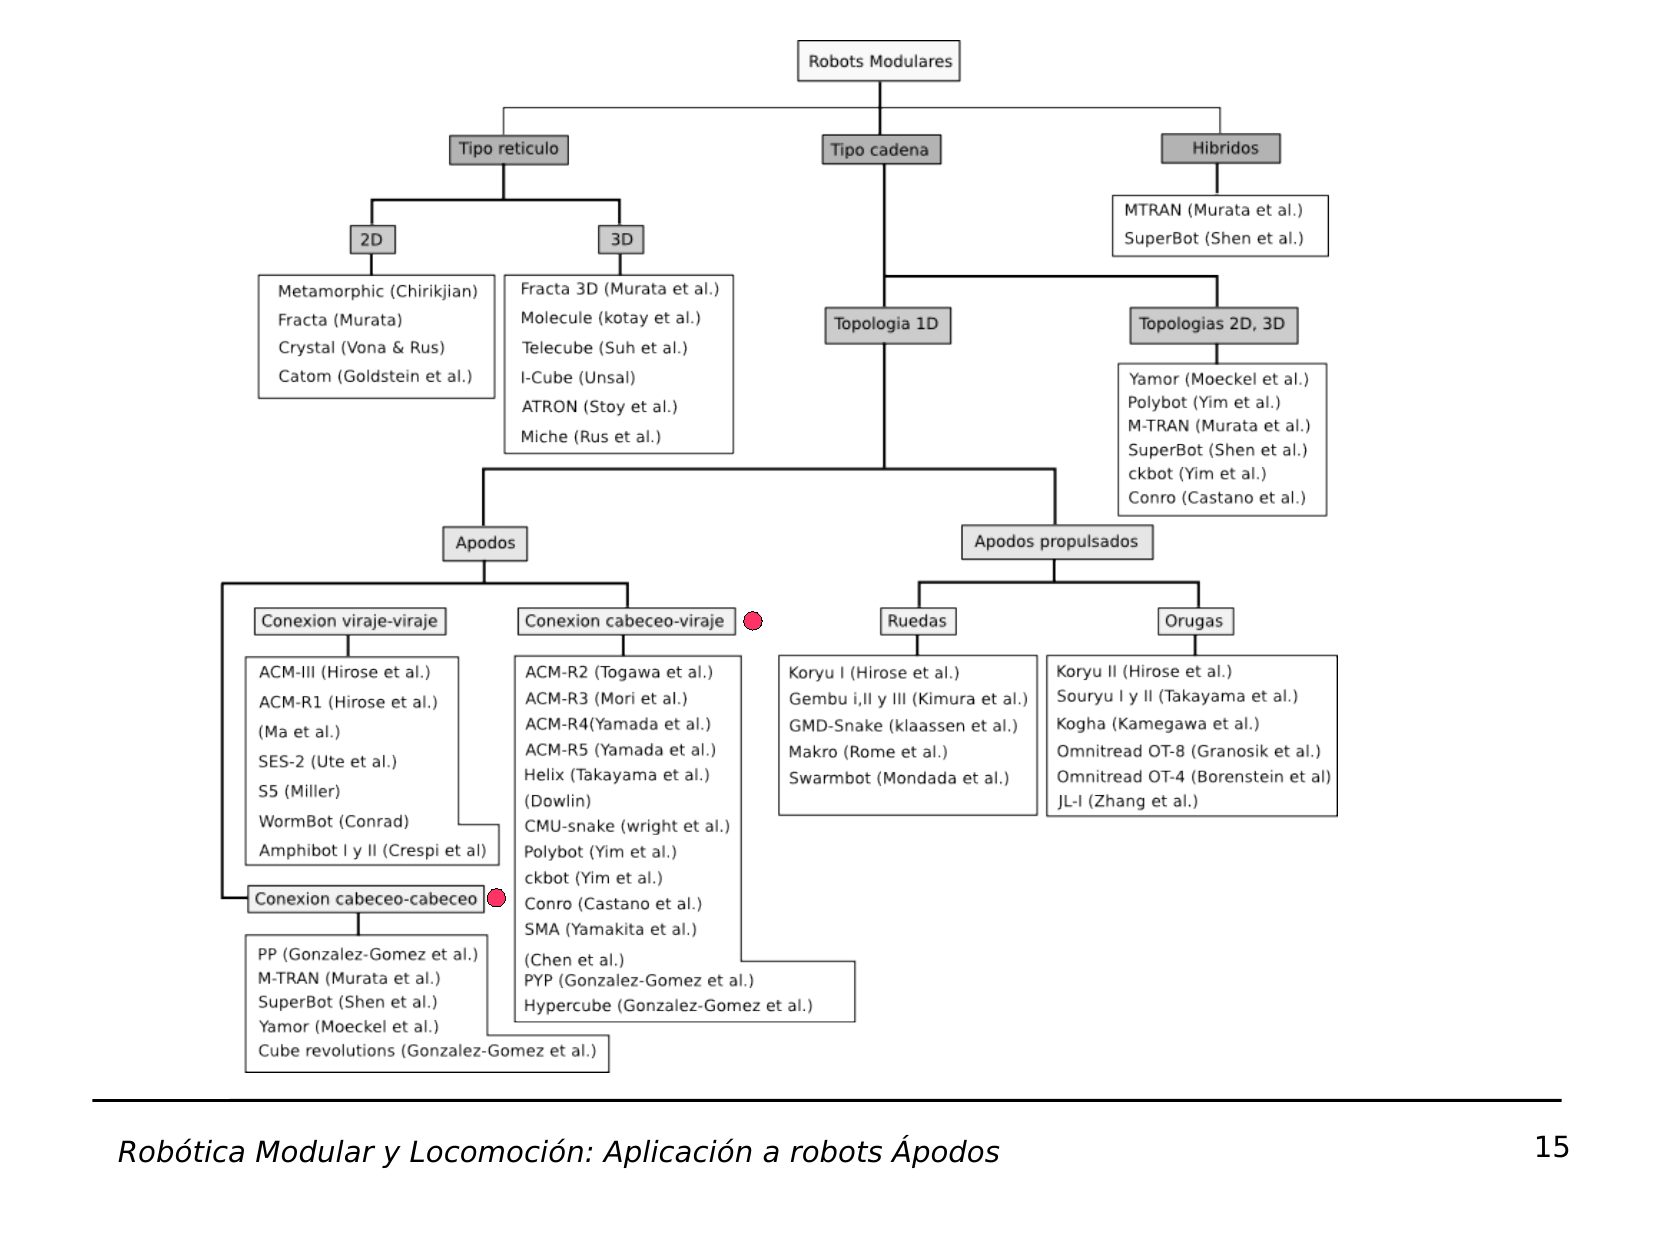

Robótica Modular y Locomoción: Aplicación a robots Ápodos
15